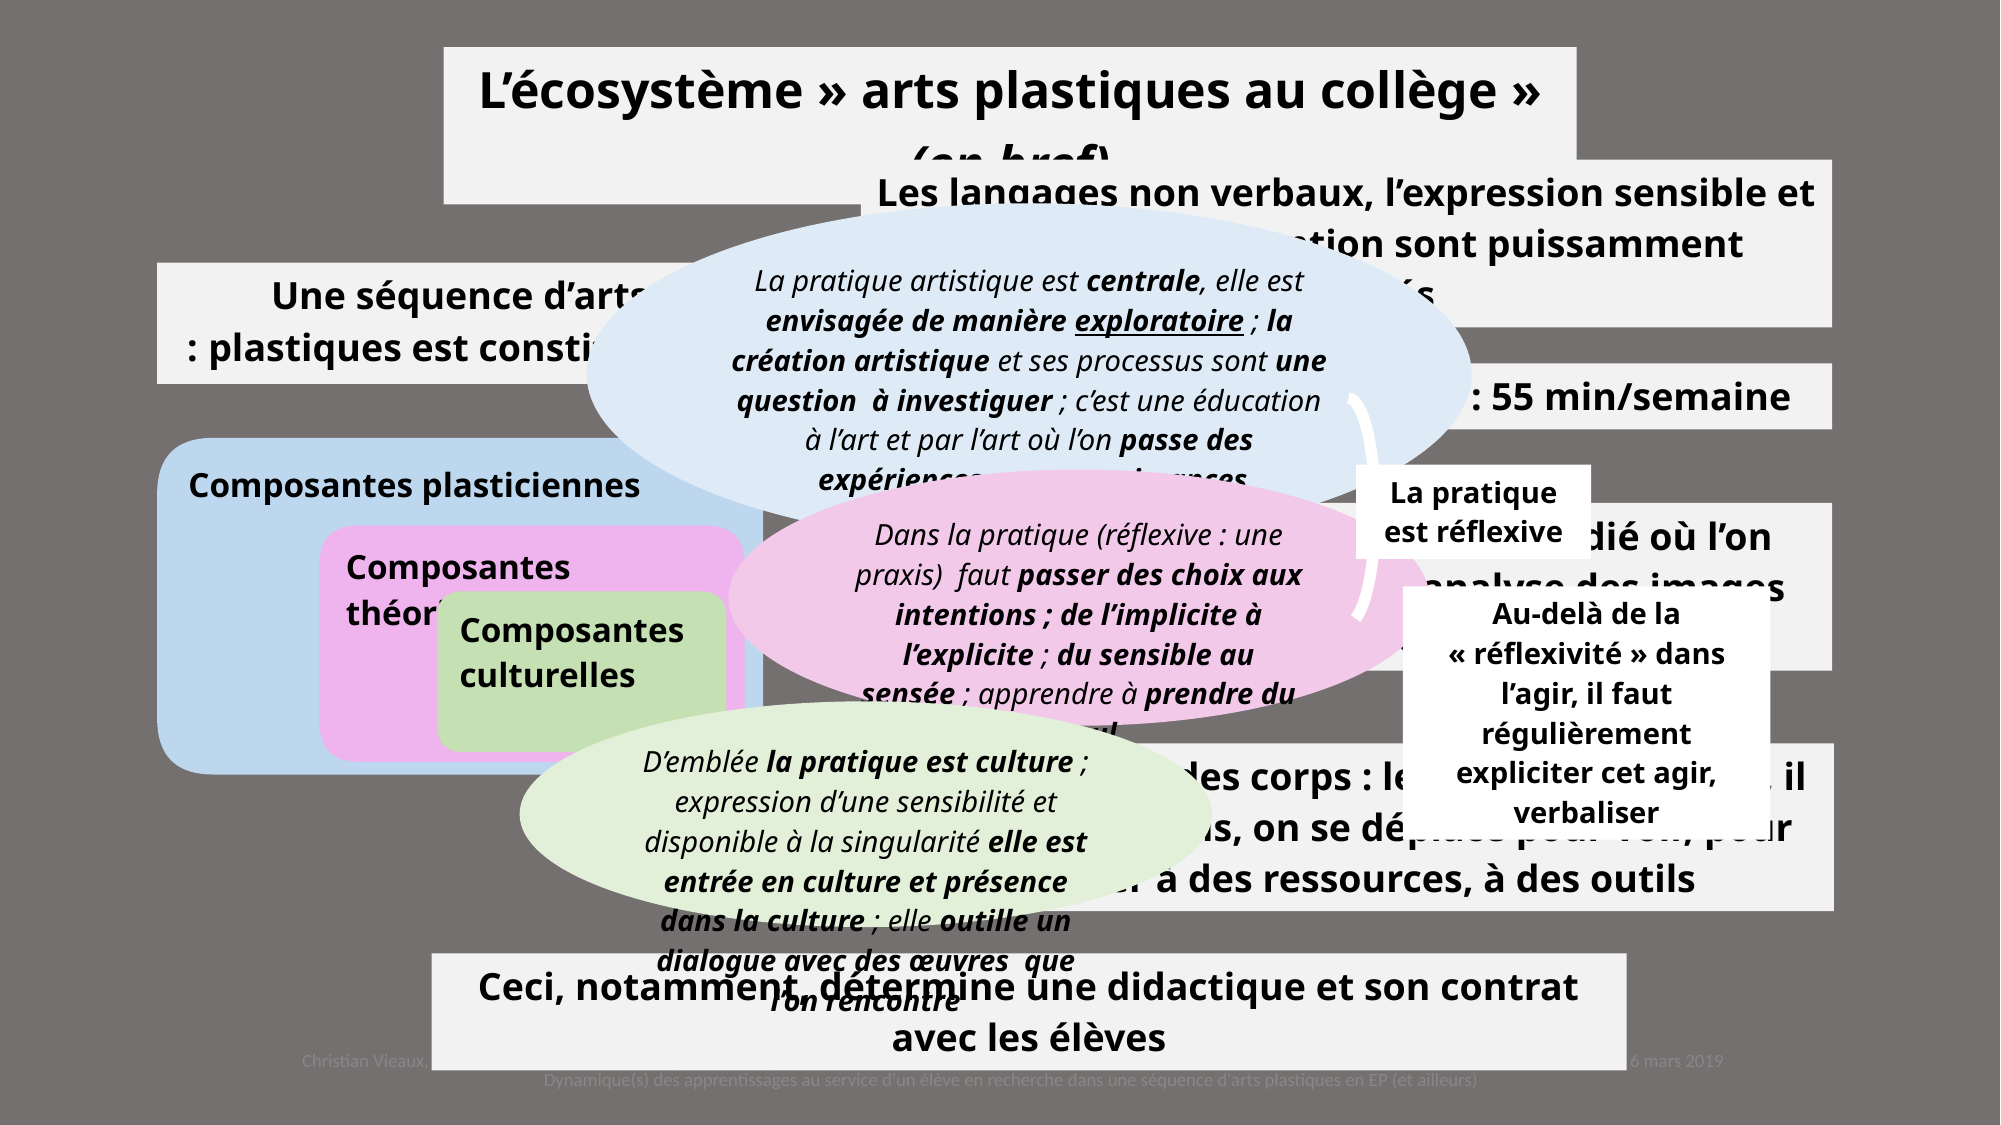

« L’écosystème » arts plastiques au collège (en bref)
Une séquence d’arts plastiques est constituée de :
Les langages non verbaux, l’expression sensible et le potentiel d’invention sont puissamment mobilisés
Dans une économie de temps : 55 min/semaine
Une économie d’espace : un lieu dédié où l’on créé, manipule, regarde et analyse des images d’œuvres, débat, raisonne, argumente, écrit
Une économie des corps : le corps est mobilisé, il engage des outils, on se déplace pour voir, pour accéder à des ressources, à des outils
La pratique artistique est centrale, elle est envisagée de manière exploratoire ; la création artistique et ses processus sont une question à investiguer ; c’est une éducation à l’art et par l’art où l’on passe des expériences aux connaissances
La pratique est réflexive
Dans la pratique (réflexive : une praxis) faut passer des choix aux intentions ; de l’implicite à l’explicite ; du sensible au sensée ; apprendre à prendre du recul
D’emblée la pratique est culture ; expression d’une sensibilité et disponible à la singularité elle est entrée en culture et présence dans la culture ; elle outille un dialogue avec des œuvres que l’on rencontre
Au-delà de la « réflexivité » dans l’agir, il faut régulièrement expliciter cet agir, verbaliser
Composantes plasticiennes
Composantes théoriques
Composantes culturelles
Ceci, notamment, détermine une didactique et son contrat avec les élèves
Christian Vieaux, IGEN, arts plastiques, doyen du groupe enseignements et éducation artistiques, Apprendre à chercher dans toutes les disciplines en éducation prioritaire, 5 et 6 mars 2019
Dynamique(s) des apprentissages au service d'un élève en recherche dans une séquence d'arts plastiques en EP (et ailleurs)